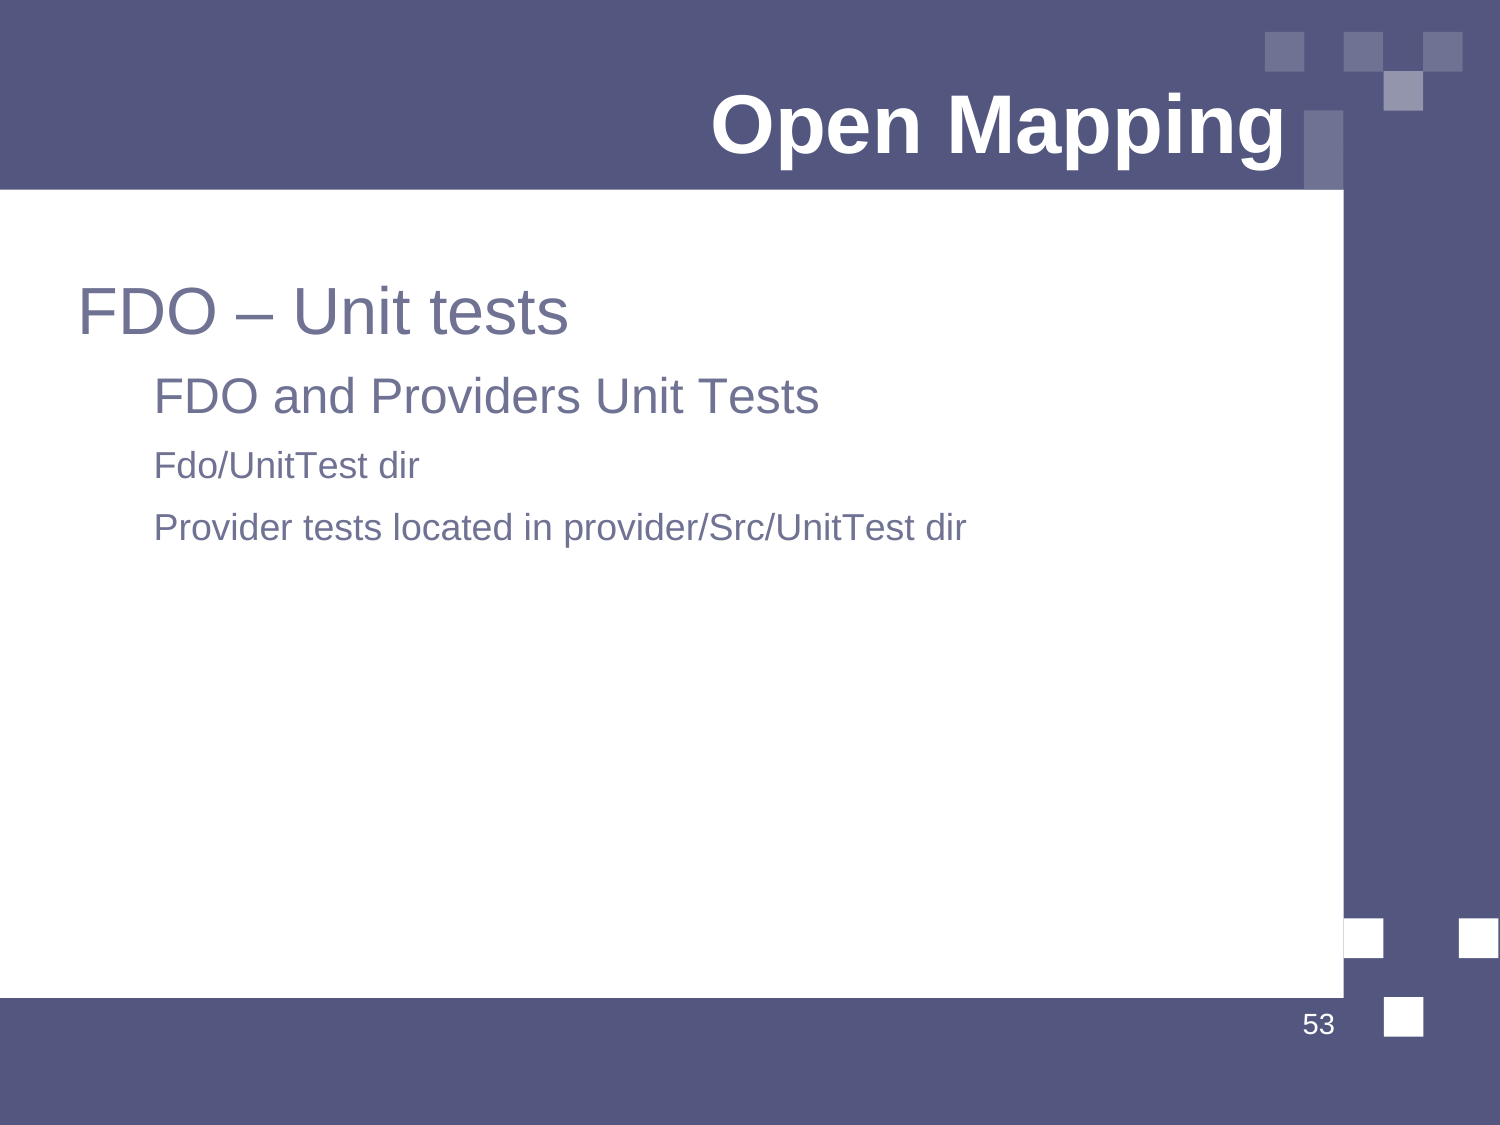

# Open Mapping
 FDO – Unit tests
FDO and Providers Unit Tests
Fdo/UnitTest dir
Provider tests located in provider/Src/UnitTest dir
53